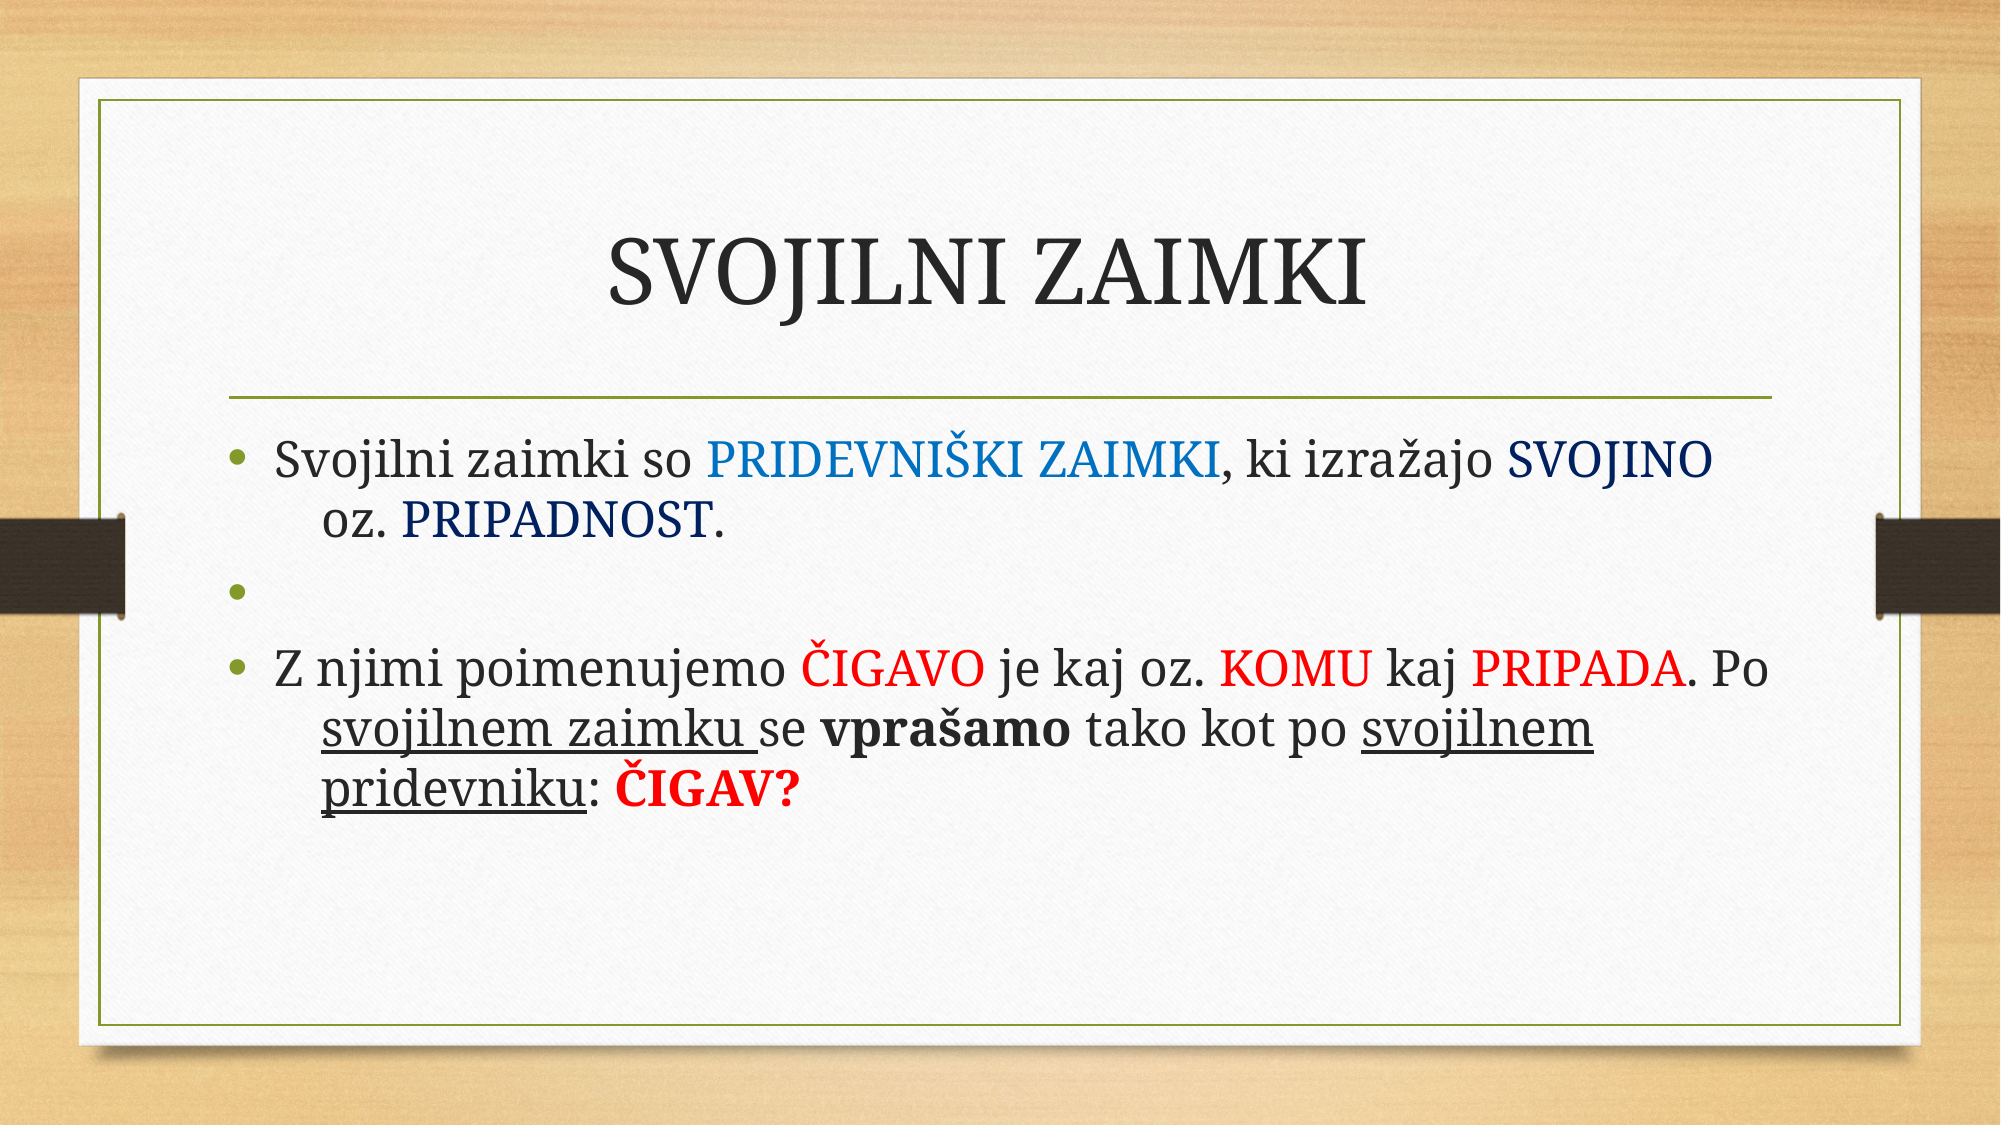

# SVOJILNI ZAIMKI
Svojilni zaimki so PRIDEVNIŠKI ZAIMKI, ki izražajo SVOJINO oz. PRIPADNOST.
Z njimi poimenujemo ČIGAVO je kaj oz. KOMU kaj PRIPADA. Po svojilnem zaimku se vprašamo tako kot po svojilnem pridevniku: ČIGAV?